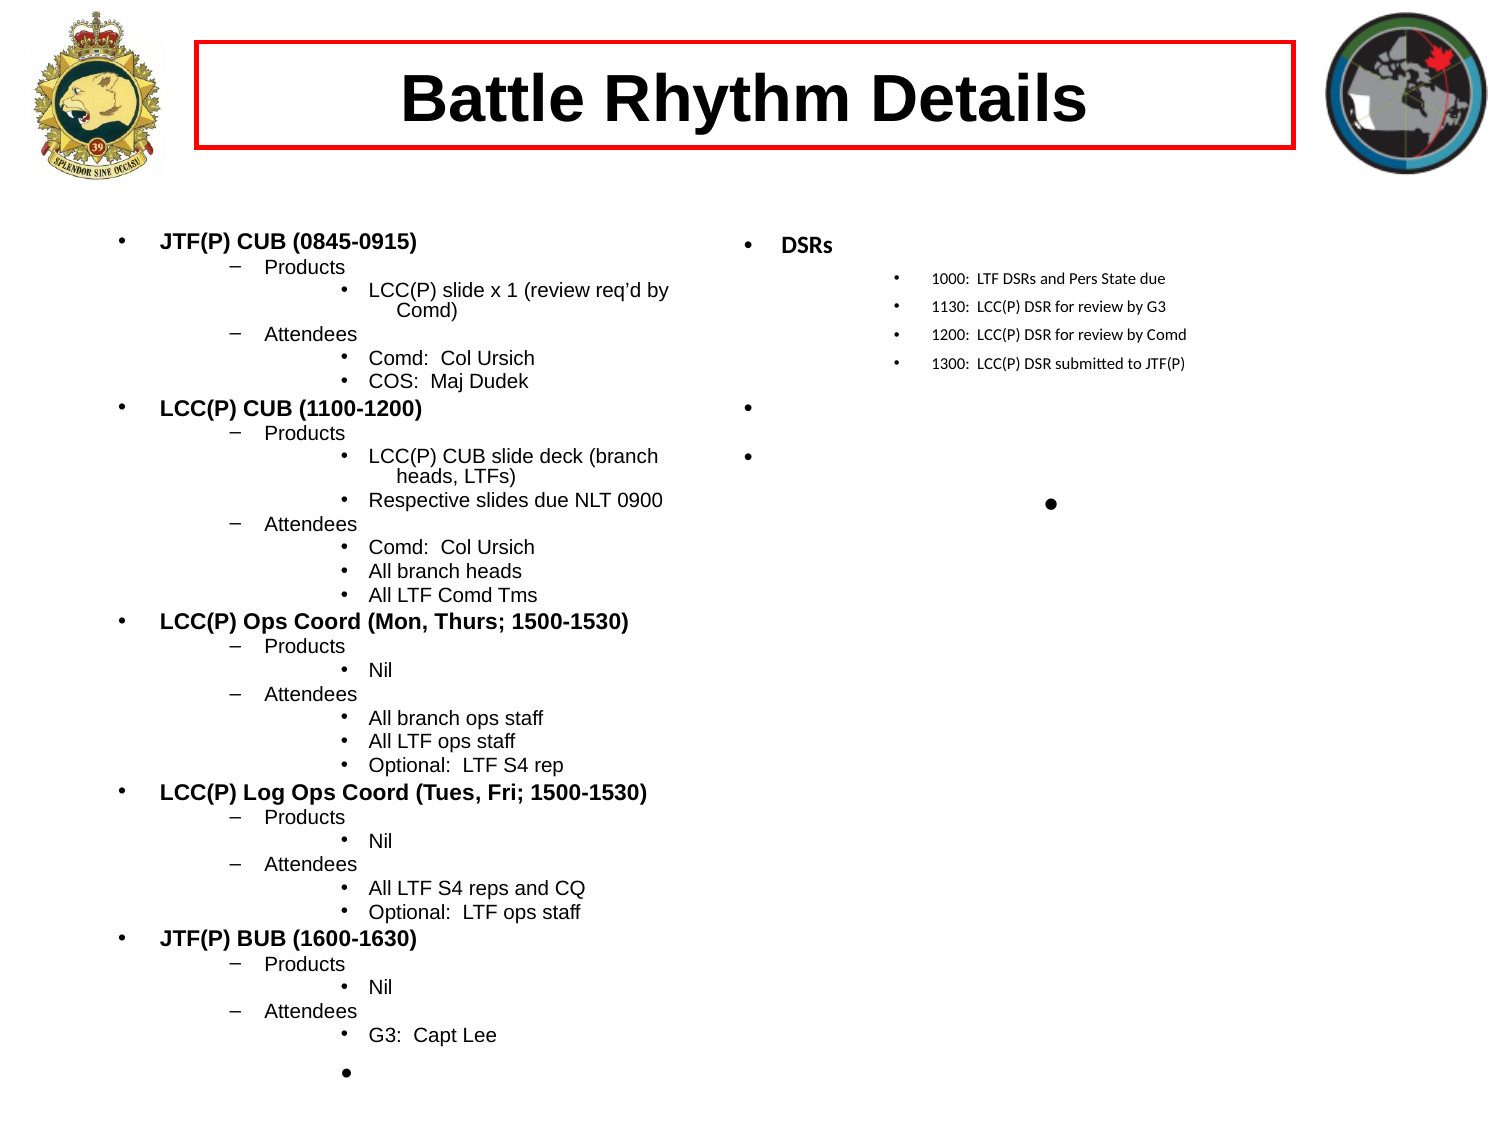

Battle Rhythm Details
# JTF(P) CUB (0845-0915)
Products
LCC(P) slide x 1 (review req’d by Comd)
Attendees
Comd: Col Ursich
COS: Maj Dudek
LCC(P) CUB (1100-1200)
Products
LCC(P) CUB slide deck (branch heads, LTFs)
Respective slides due NLT 0900
Attendees
Comd: Col Ursich
All branch heads
All LTF Comd Tms
LCC(P) Ops Coord (Mon, Thurs; 1500-1530)
Products
Nil
Attendees
All branch ops staff
All LTF ops staff
Optional: LTF S4 rep
LCC(P) Log Ops Coord (Tues, Fri; 1500-1530)
Products
Nil
Attendees
All LTF S4 reps and CQ
Optional: LTF ops staff
JTF(P) BUB (1600-1630)
Products
Nil
Attendees
G3: Capt Lee
DSRs
1000: LTF DSRs and Pers State due
1130: LCC(P) DSR for review by G3
1200: LCC(P) DSR for review by Comd
1300: LCC(P) DSR submitted to JTF(P)